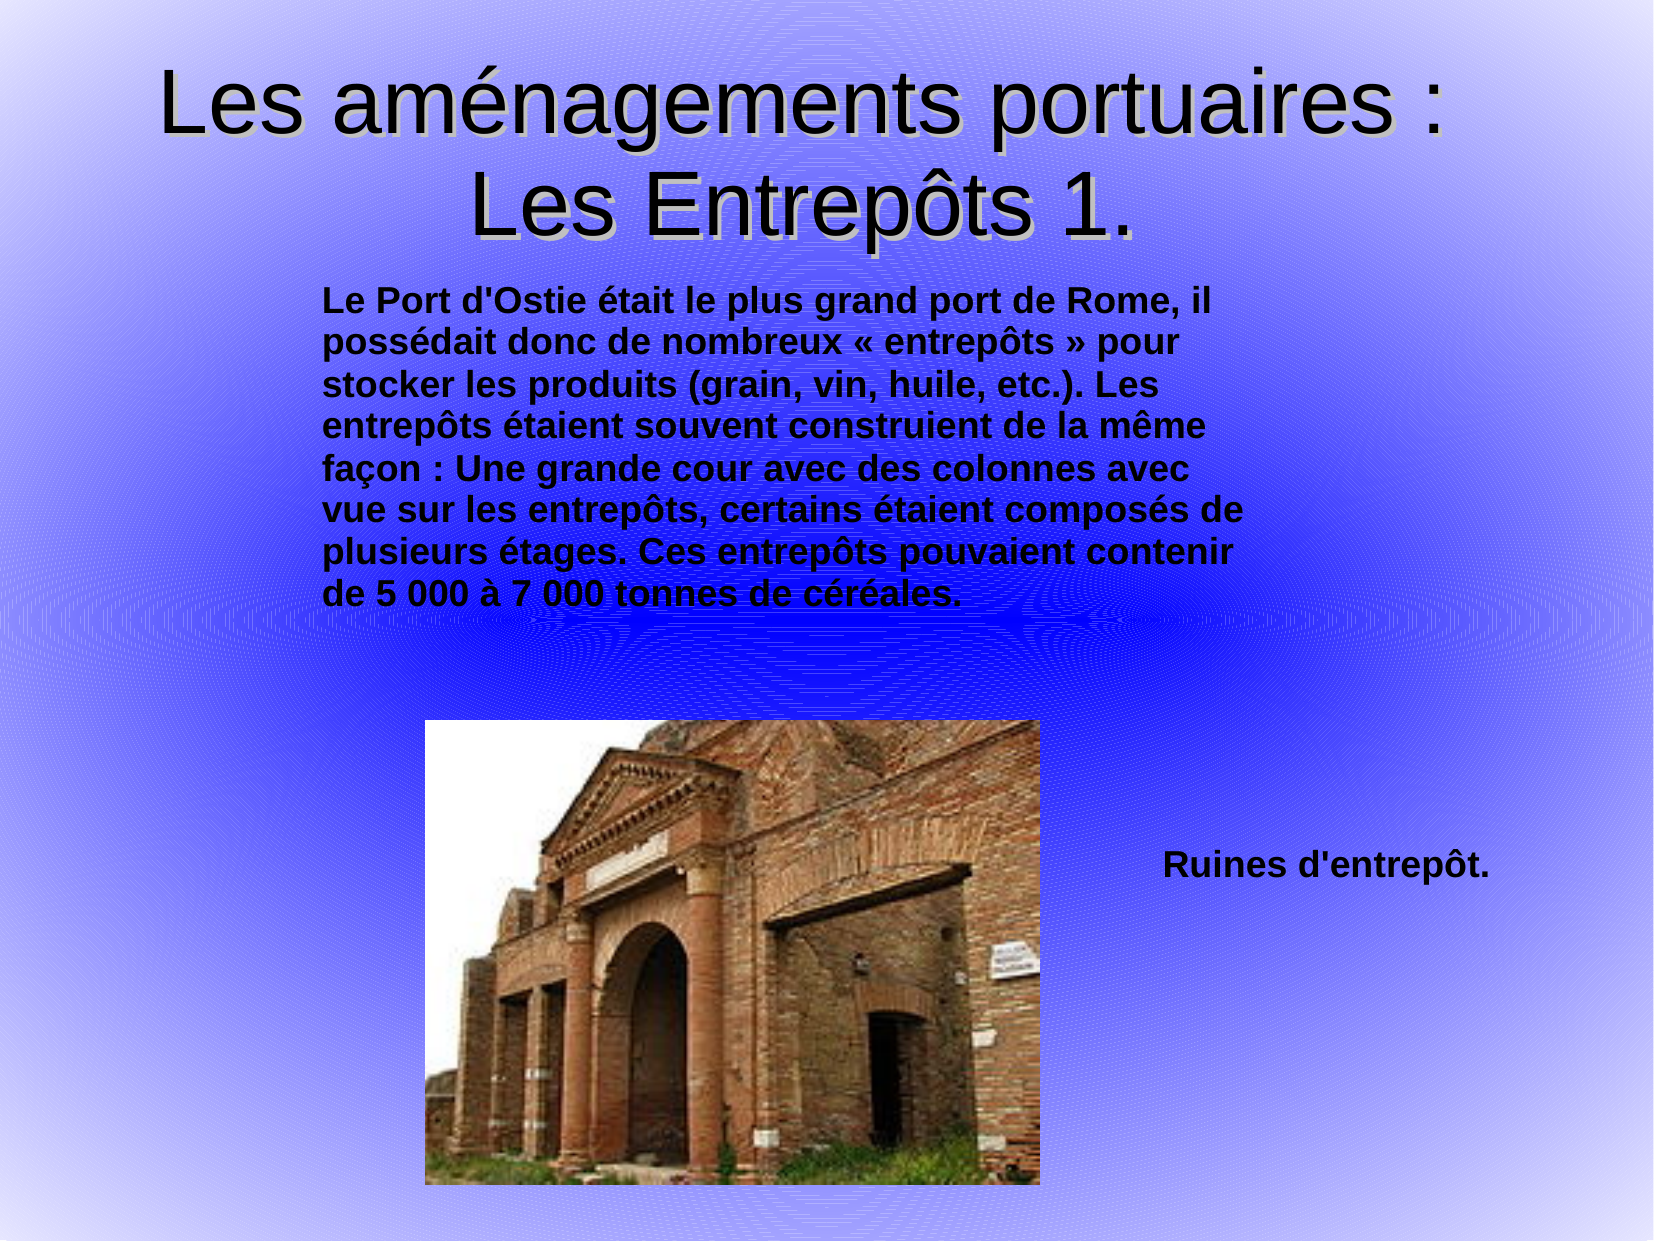

# Les aménagements portuaires : Les Entrepôts 1.
Le Port d'Ostie était le plus grand port de Rome, il possédait donc de nombreux « entrepôts » pour stocker les produits (grain, vin, huile, etc.). Les entrepôts étaient souvent construient de la même façon : Une grande cour avec des colonnes avec vue sur les entrepôts, certains étaient composés de plusieurs étages. Ces entrepôts pouvaient contenir de 5 000 à 7 000 tonnes de céréales.
Ruines d'entrepôt.